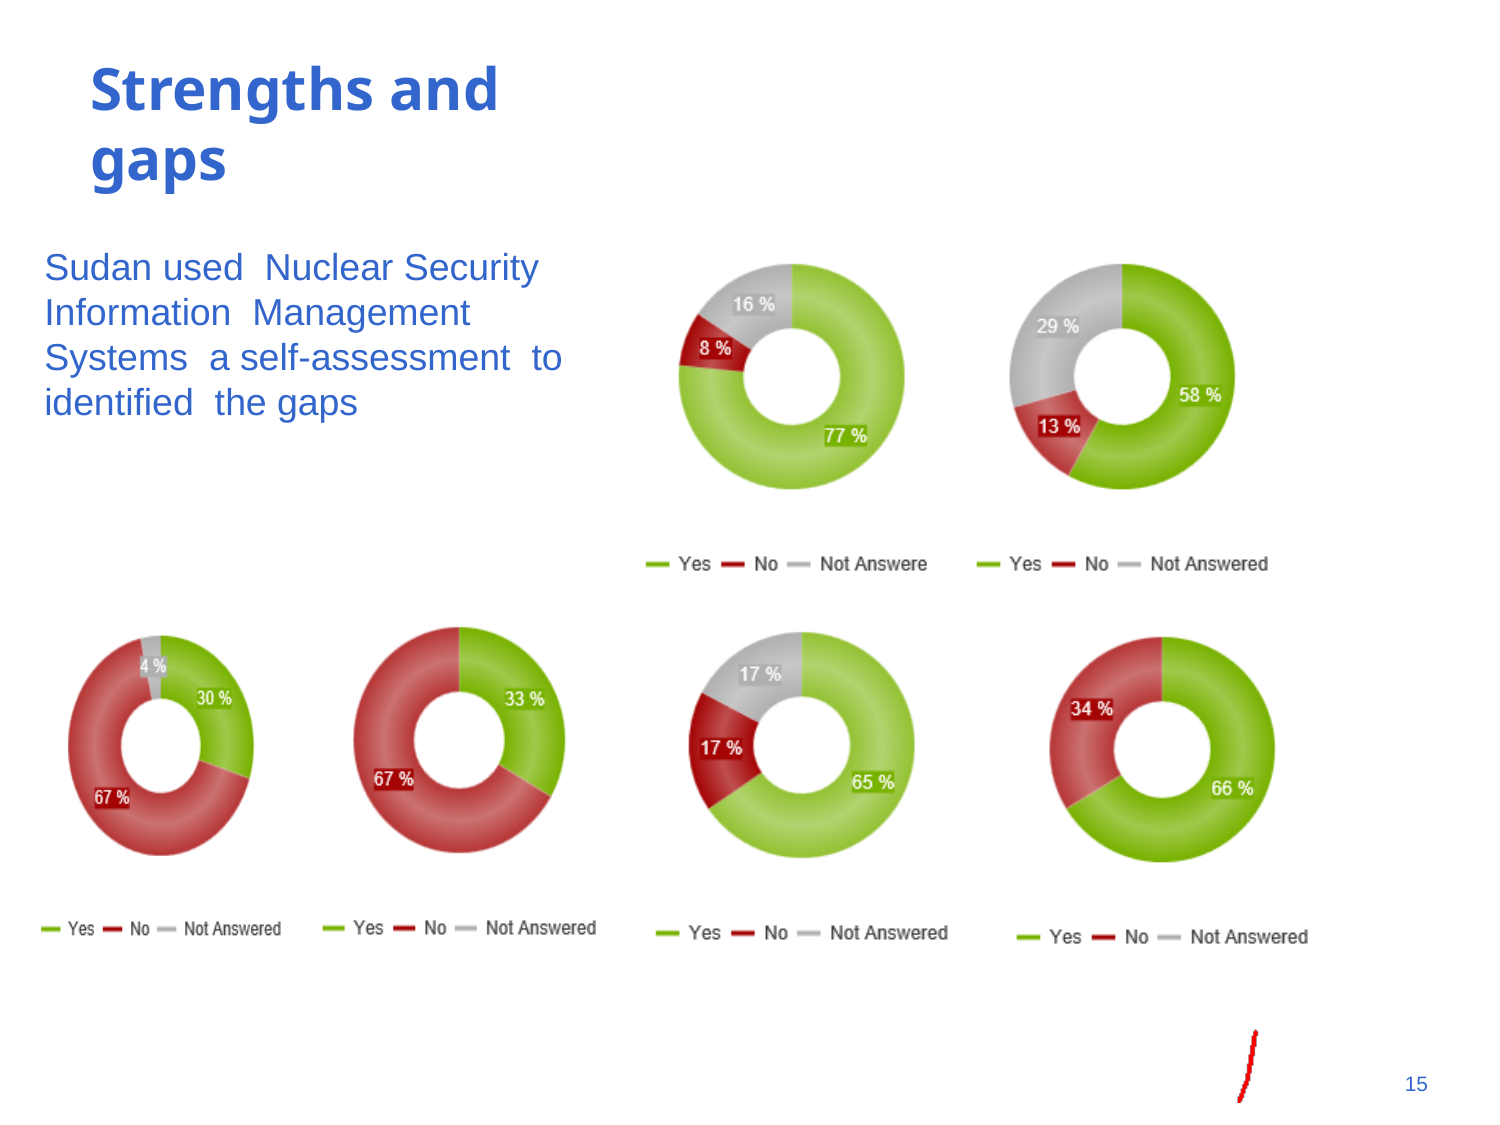

# Strengths and gaps
Sudan used Nuclear Security Information Management Systems a self-assessment to identified the gaps